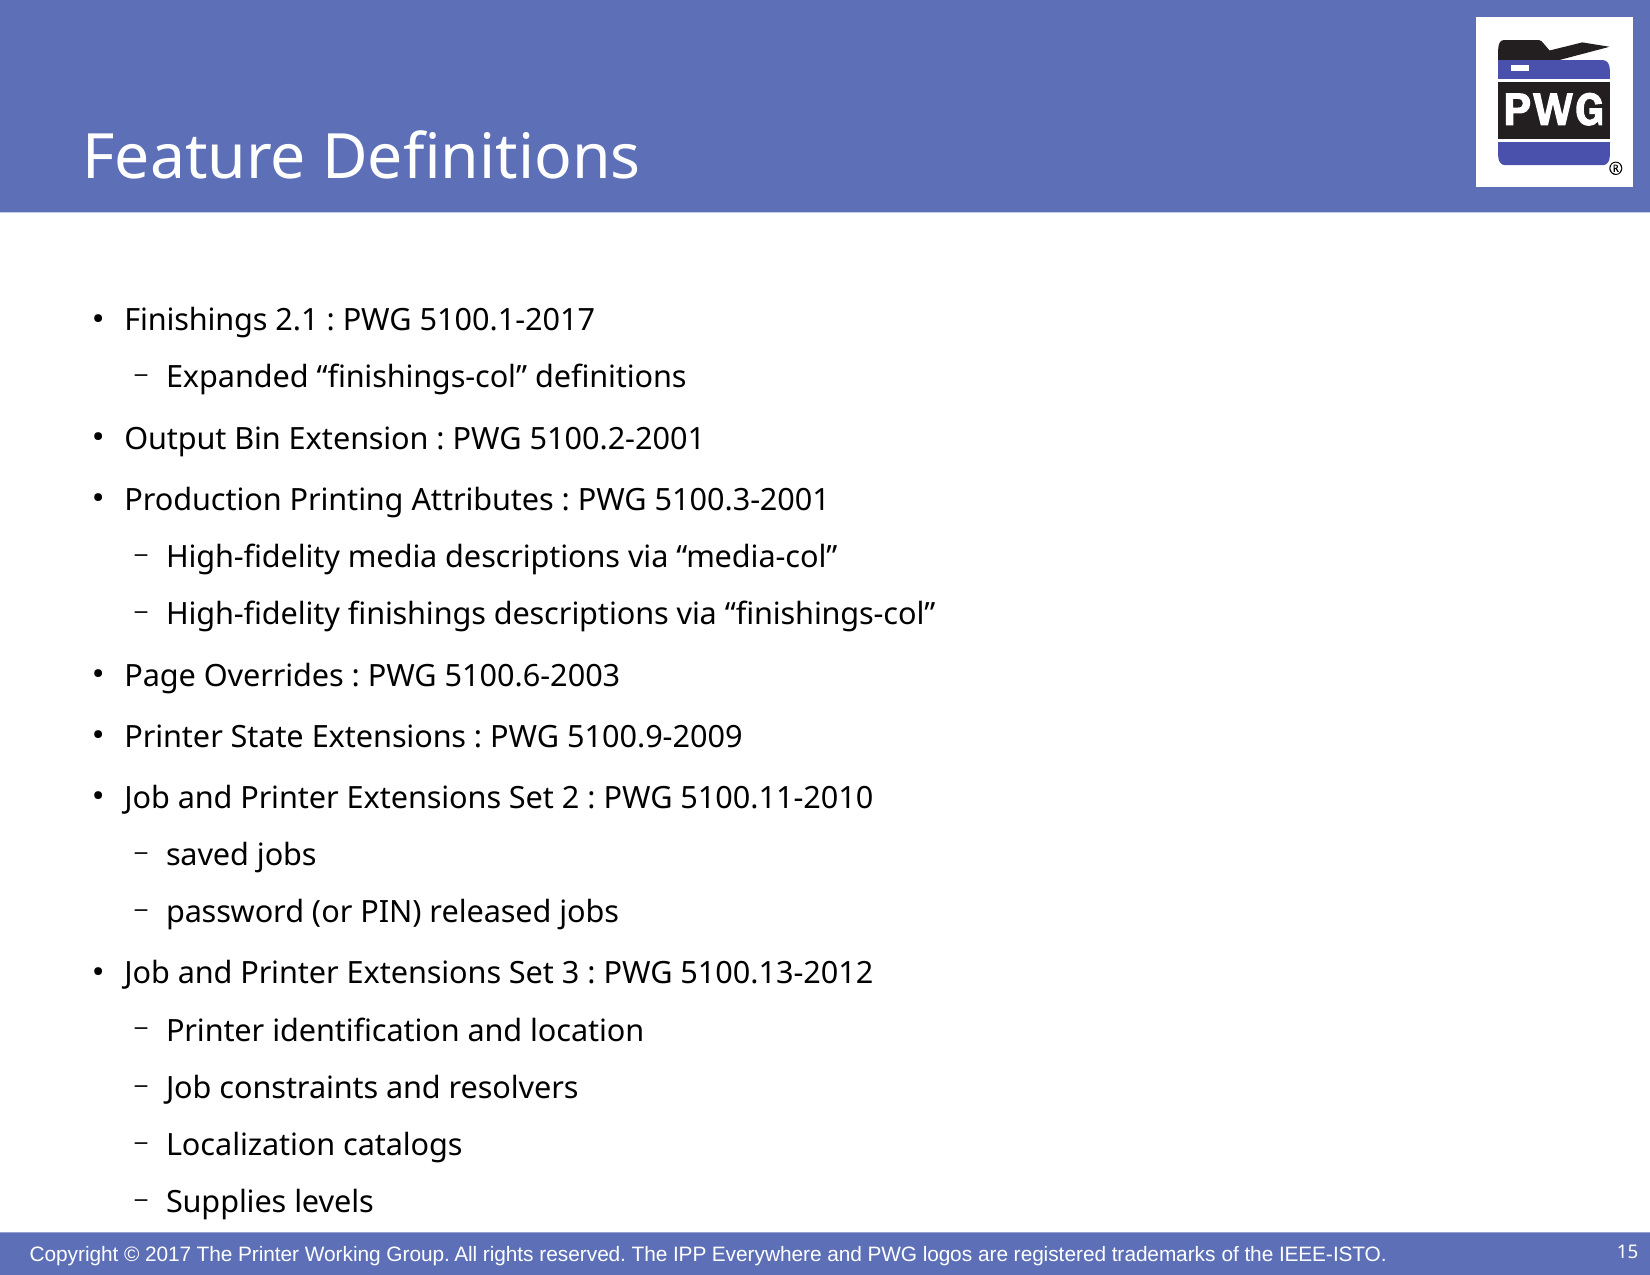

# Feature Definitions
Finishings 2.1 : PWG 5100.1-2017
Expanded “finishings-col” definitions
Output Bin Extension : PWG 5100.2-2001
Production Printing Attributes : PWG 5100.3-2001
High-fidelity media descriptions via “media-col”
High-fidelity finishings descriptions via “finishings-col”
Page Overrides : PWG 5100.6-2003
Printer State Extensions : PWG 5100.9-2009
Job and Printer Extensions Set 2 : PWG 5100.11-2010
saved jobs
password (or PIN) released jobs
Job and Printer Extensions Set 3 : PWG 5100.13-2012
Printer identification and location
Job constraints and resolvers
Localization catalogs
Supplies levels